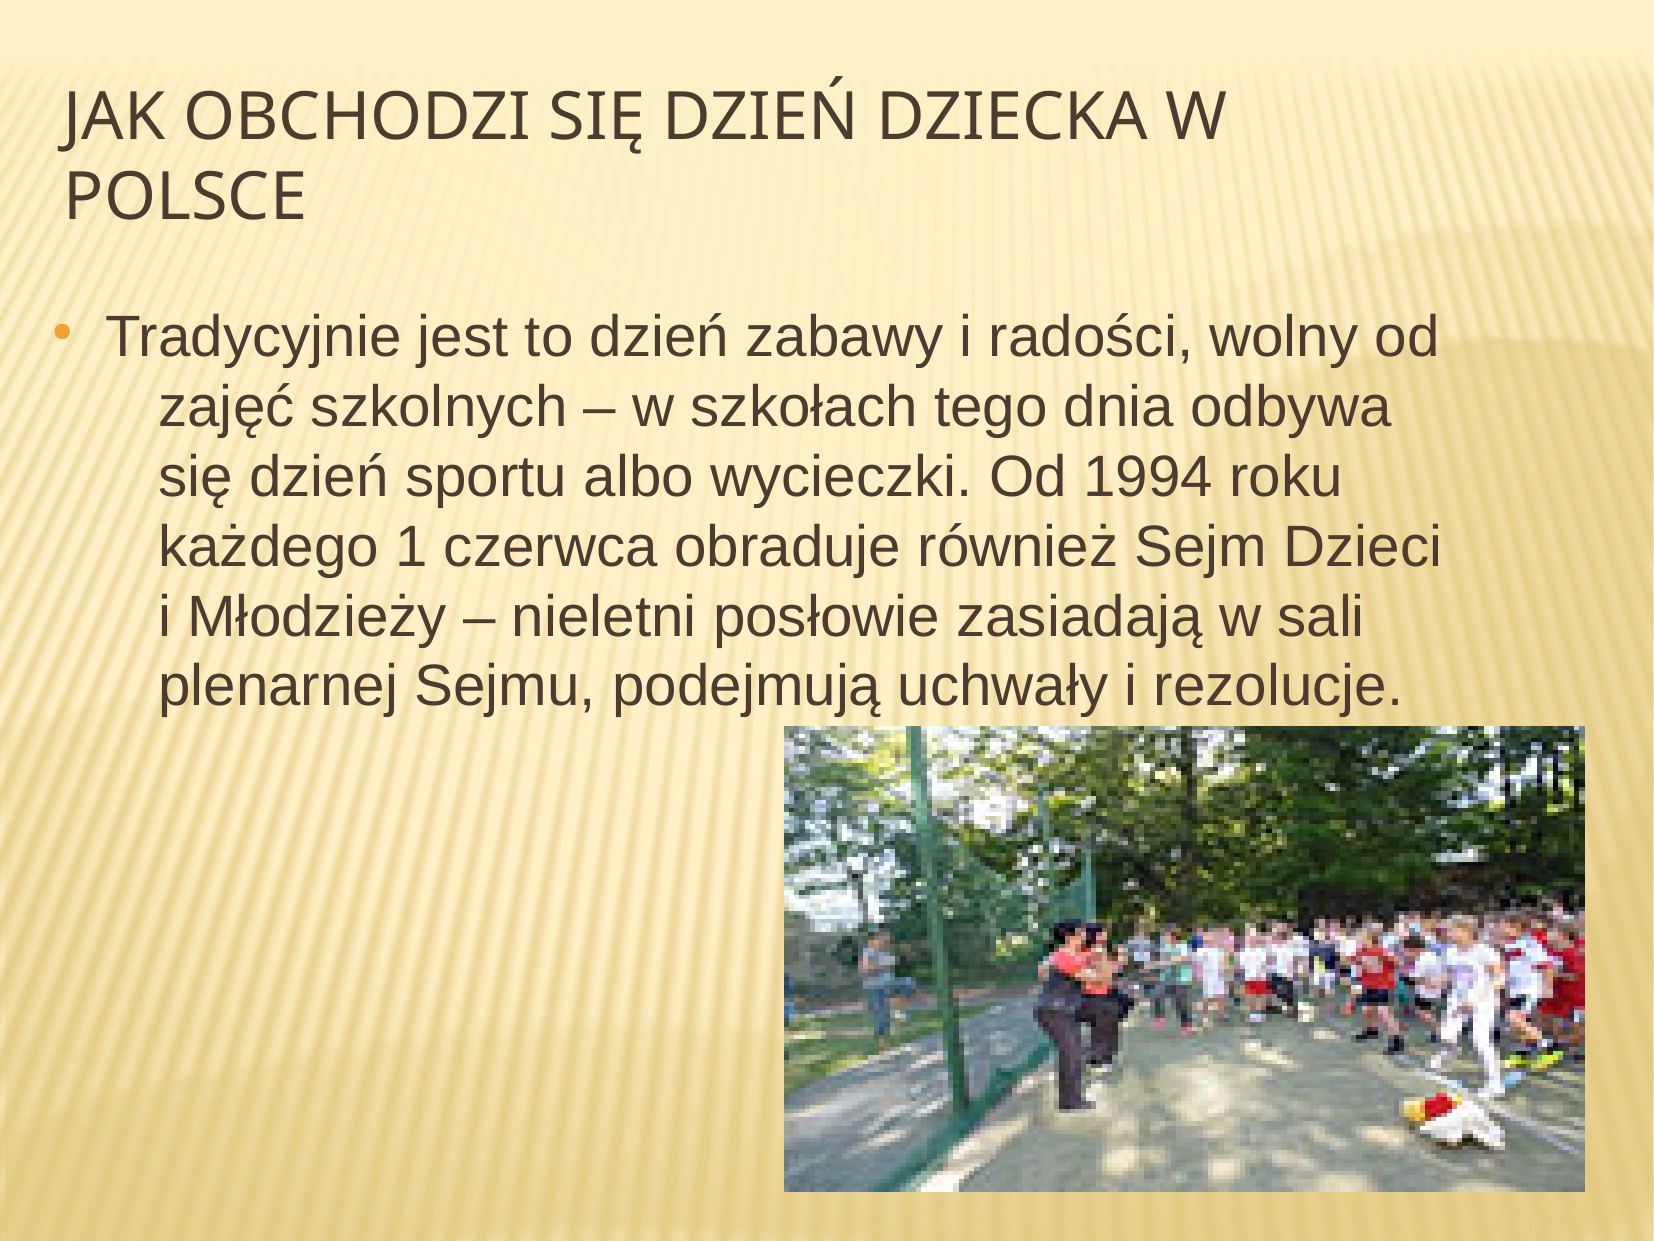

# Jak obchodzi się dzień dziecka w Polsce
Tradycyjnie jest to dzień zabawy i radości, wolny od zajęć szkolnych – w szkołach tego dnia odbywa się dzień sportu albo wycieczki. Od 1994 roku każdego 1 czerwca obraduje również Sejm Dzieci i Młodzieży – nieletni posłowie zasiadają w sali plenarnej Sejmu, podejmują uchwały i rezolucje.